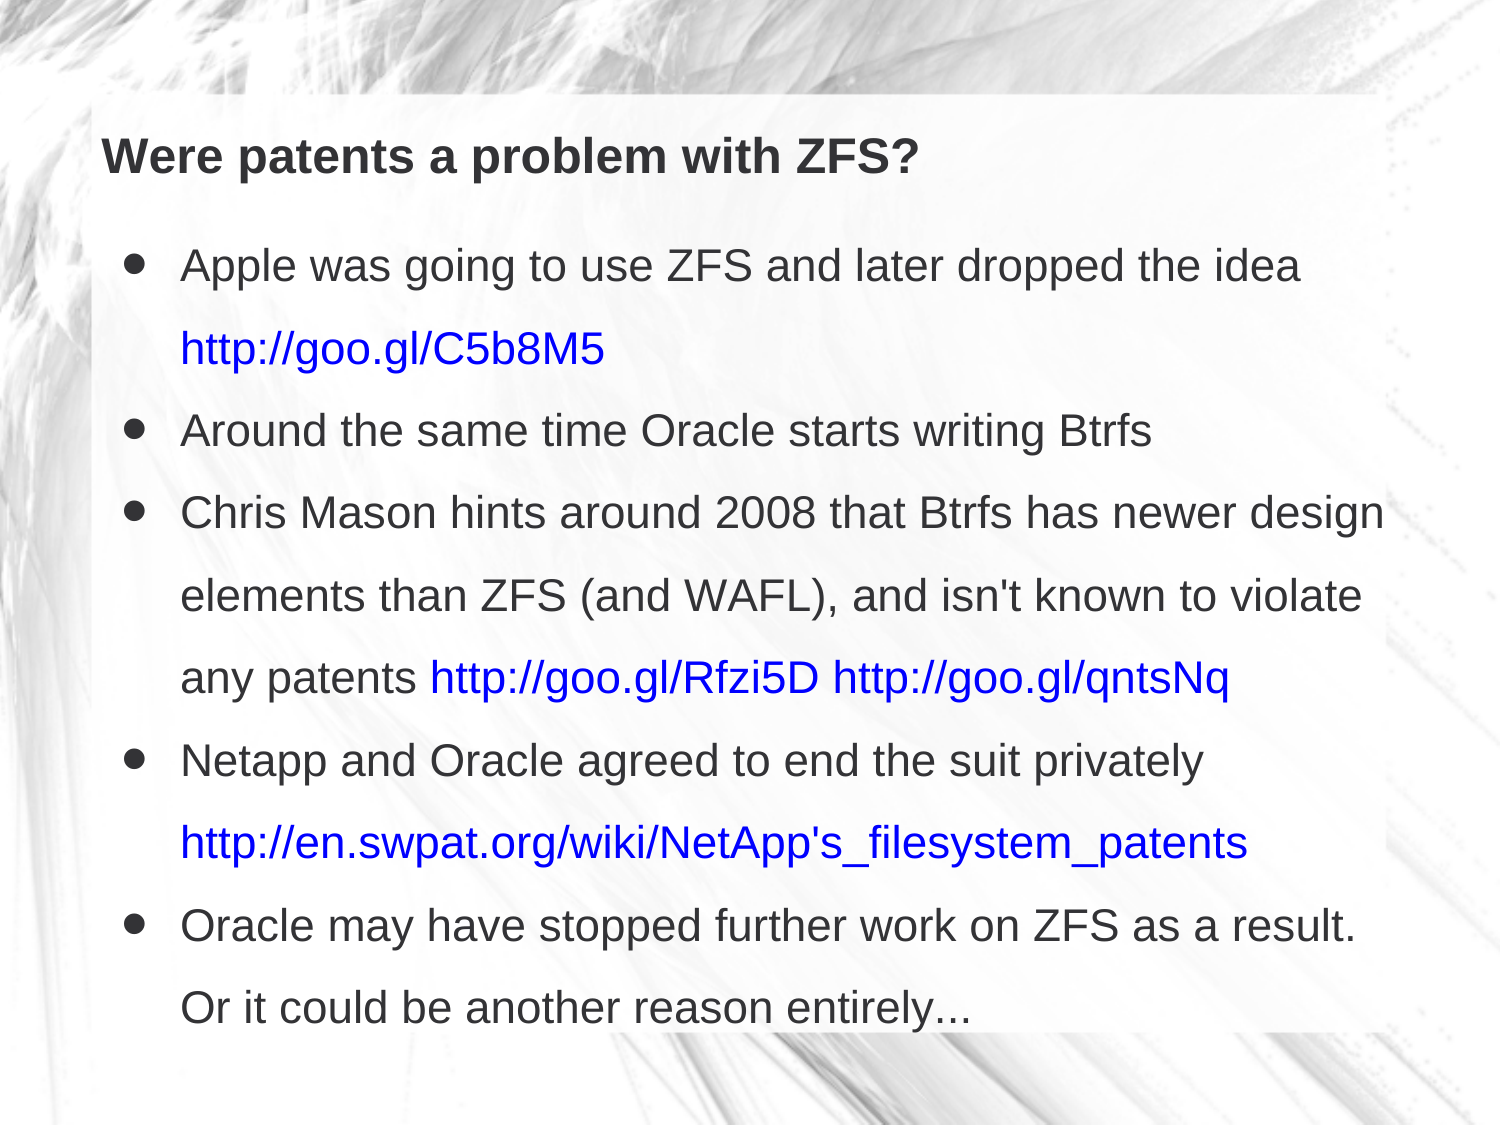

# Were patents a problem with ZFS?
Apple was going to use ZFS and later dropped the idea http://goo.gl/C5b8M5
Around the same time Oracle starts writing Btrfs
Chris Mason hints around 2008 that Btrfs has newer design elements than ZFS (and WAFL), and isn't known to violate any patents http://goo.gl/Rfzi5D http://goo.gl/qntsNq
Netapp and Oracle agreed to end the suit privately http://en.swpat.org/wiki/NetApp's_filesystem_patents
Oracle may have stopped further work on ZFS as a result. Or it could be another reason entirely...